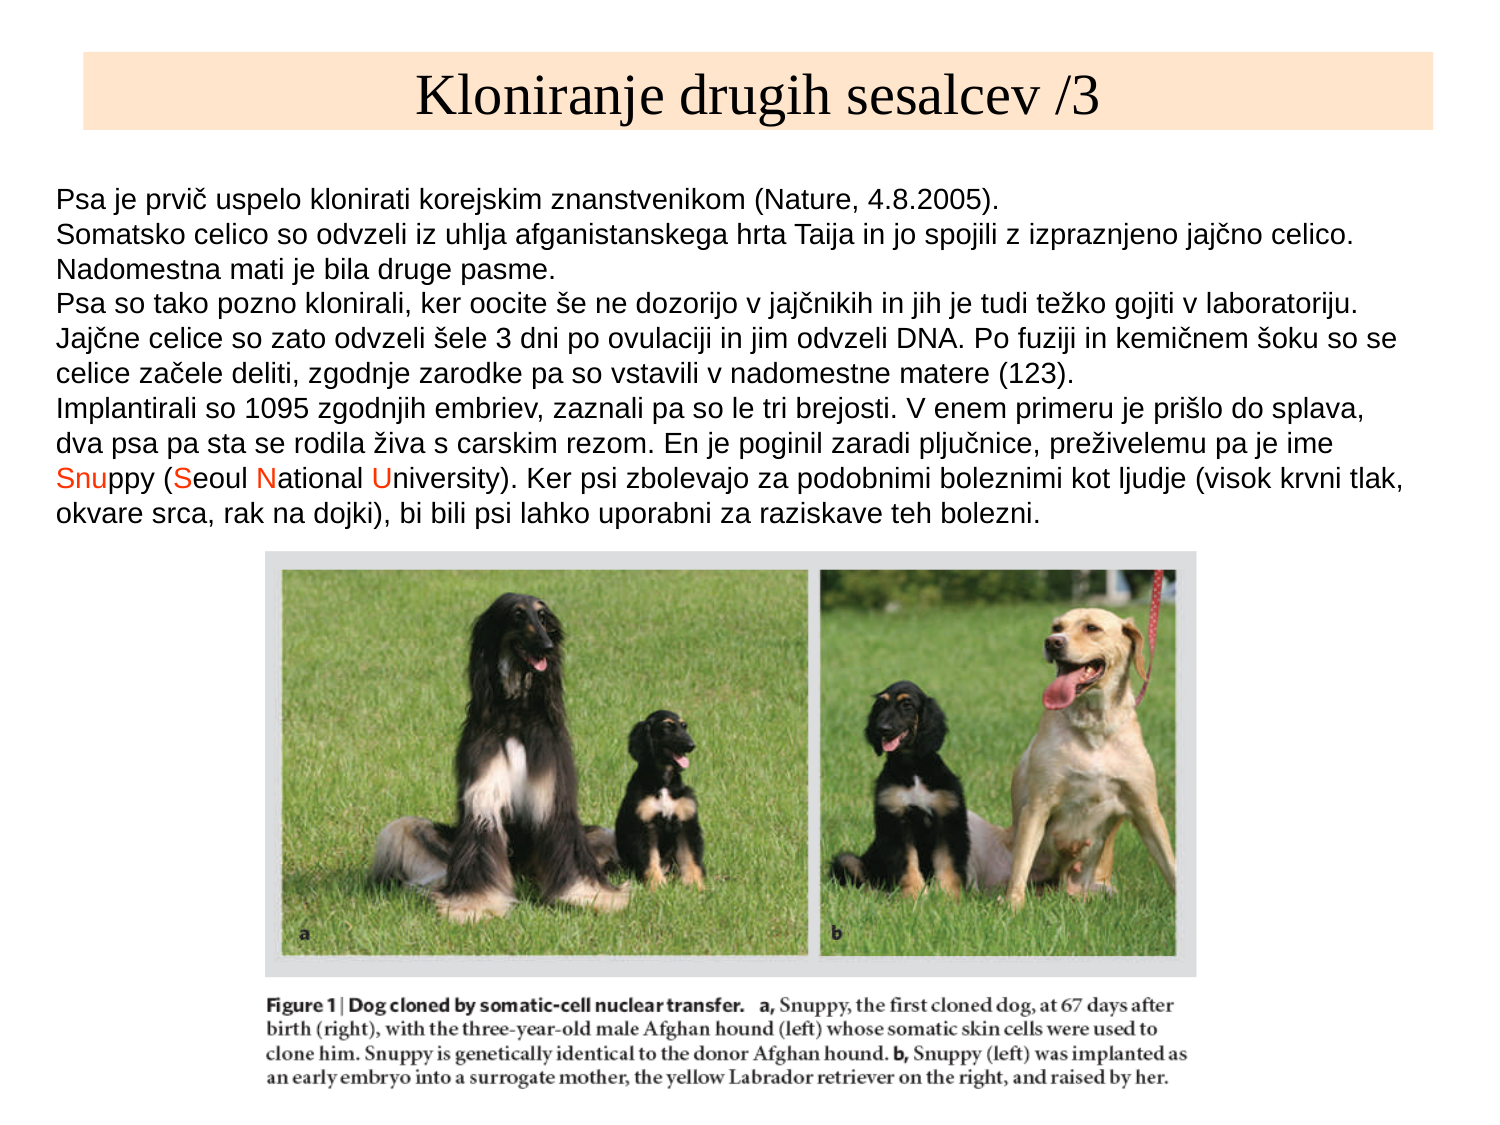

Kloniranje drugih sesalcev /3
Psa je prvič uspelo klonirati korejskim znanstvenikom (Nature, 4.8.2005).
Somatsko celico so odvzeli iz uhlja afganistanskega hrta Taija in jo spojili z izpraznjeno jajčno celico. Nadomestna mati je bila druge pasme.
Psa so tako pozno klonirali, ker oocite še ne dozorijo v jajčnikih in jih je tudi težko gojiti v laboratoriju. Jajčne celice so zato odvzeli šele 3 dni po ovulaciji in jim odvzeli DNA. Po fuziji in kemičnem šoku so se celice začele deliti, zgodnje zarodke pa so vstavili v nadomestne matere (123).
Implantirali so 1095 zgodnjih embriev, zaznali pa so le tri brejosti. V enem primeru je prišlo do splava,
dva psa pa sta se rodila živa s carskim rezom. En je poginil zaradi pljučnice, preživelemu pa je ime
Snuppy (Seoul National University). Ker psi zbolevajo za podobnimi boleznimi kot ljudje (visok krvni tlak, okvare srca, rak na dojki), bi bili psi lahko uporabni za raziskave teh bolezni.